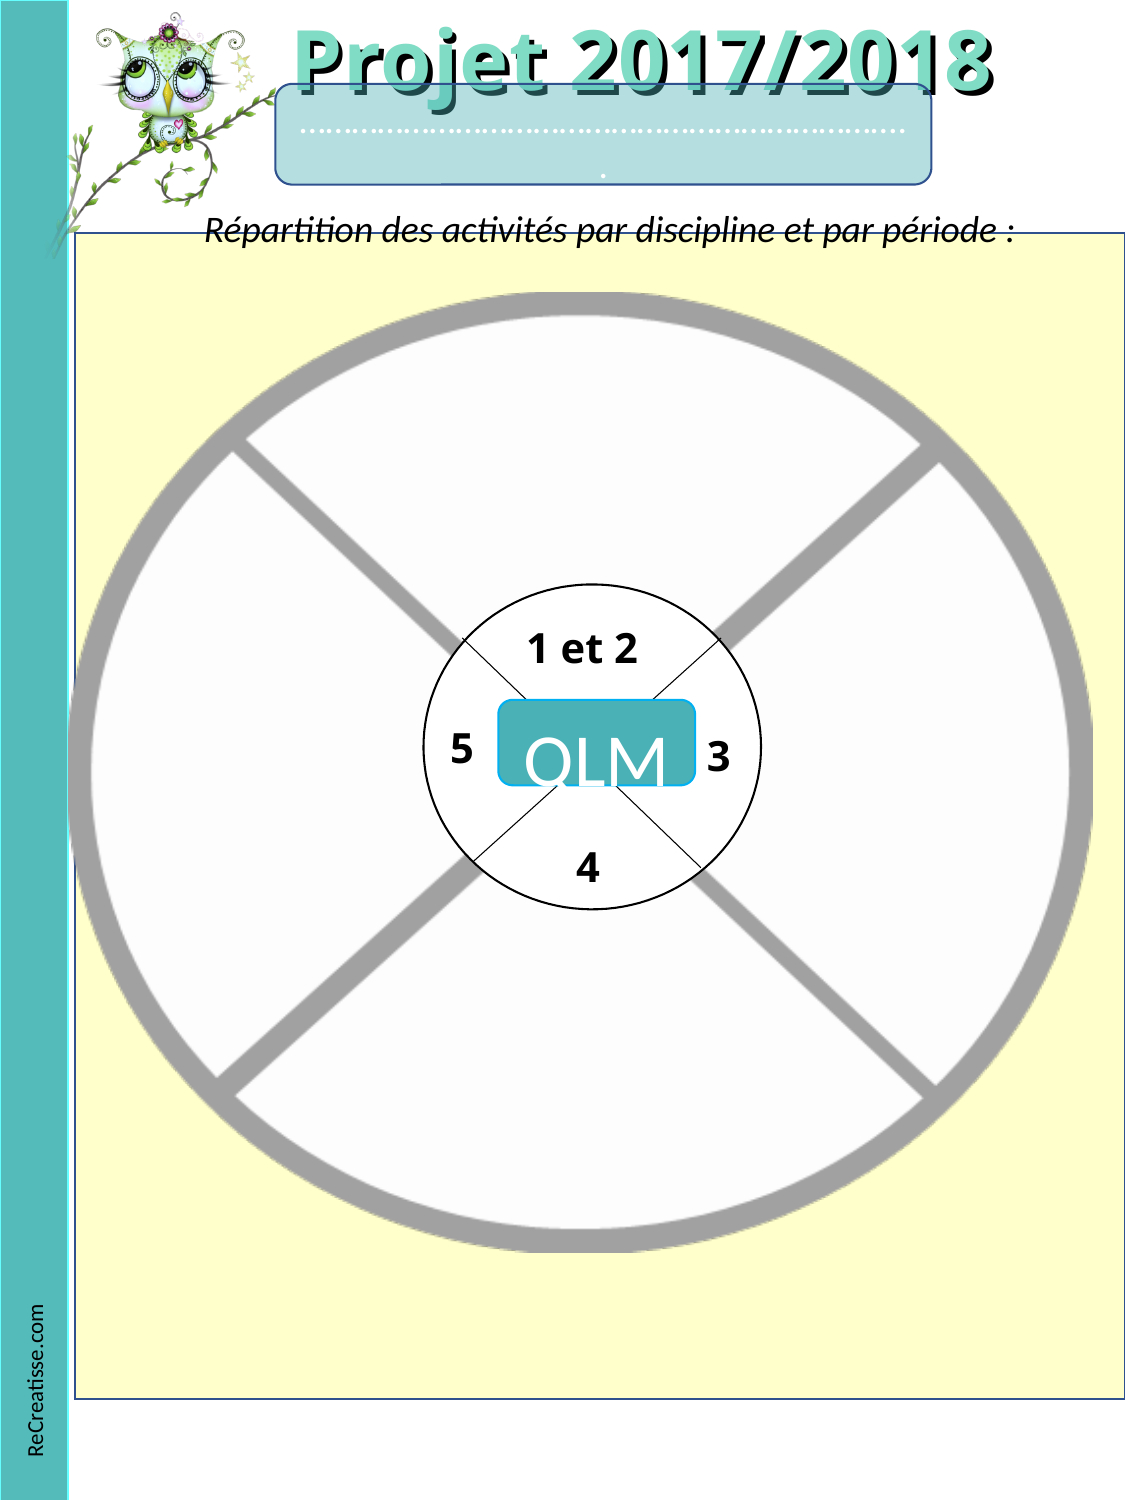

Projet 2017/2018
……………………………………………………………..
Répartition des activités par discipline et par période :
1 et 2
QLM
5
3
4
Enseignements artistiques
ReCreatisse.com